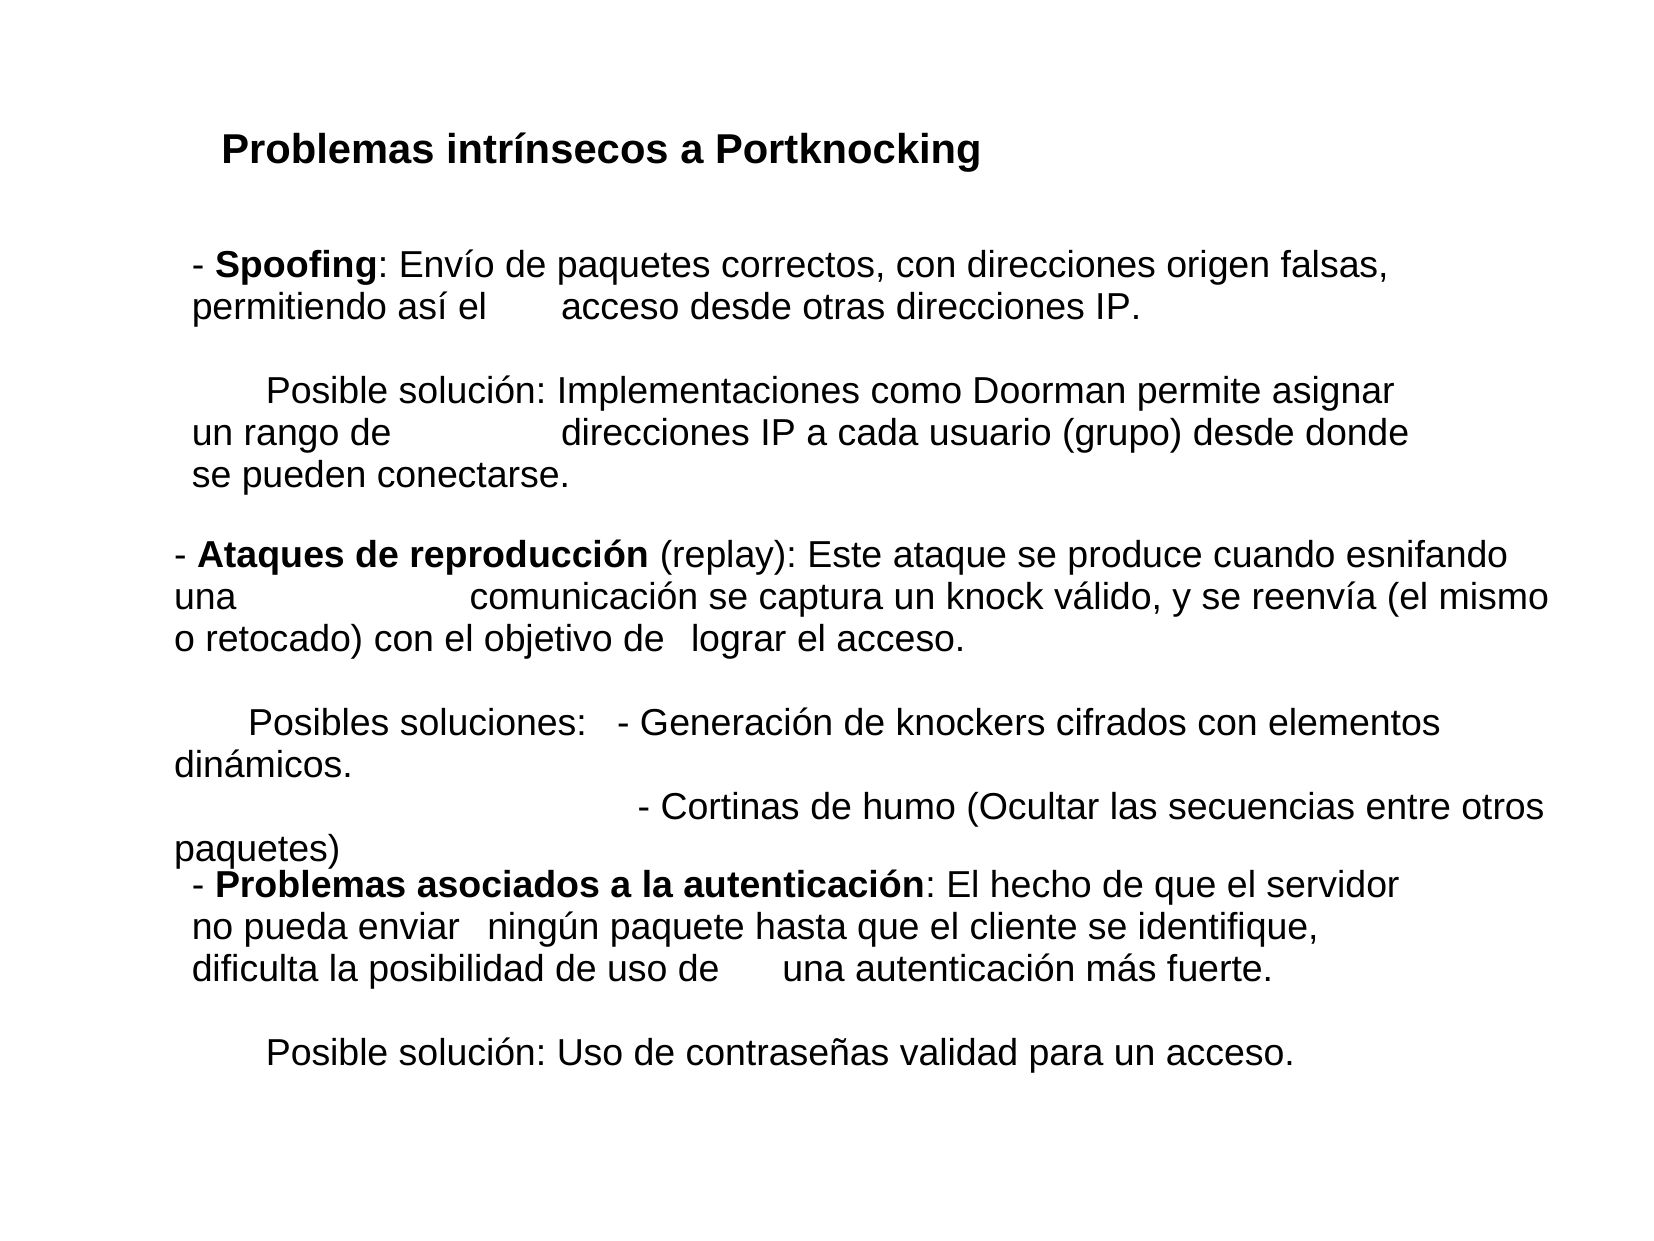

Problemas intrínsecos a Portknocking
- Spoofing: Envío de paquetes correctos, con direcciones origen falsas, permitiendo así el 	acceso desde otras direcciones IP.
	Posible solución: Implementaciones como Doorman permite asignar un rango de 			direcciones IP a cada usuario (grupo) desde donde se pueden conectarse.
- Ataques de reproducción (replay): Este ataque se produce cuando esnifando una 				comunicación se captura un knock válido, y se reenvía (el mismo o retocado) con el objetivo de 	lograr el acceso.
	Posibles soluciones:	- Generación de knockers cifrados con elementos dinámicos.
		 		 - Cortinas de humo (Ocultar las secuencias entre otros paquetes)
- Problemas asociados a la autenticación: El hecho de que el servidor no pueda enviar 	ningún paquete hasta que el cliente se identifique, dificulta la posibilidad de uso de 	una autenticación más fuerte.
	Posible solución: Uso de contraseñas validad para un acceso.